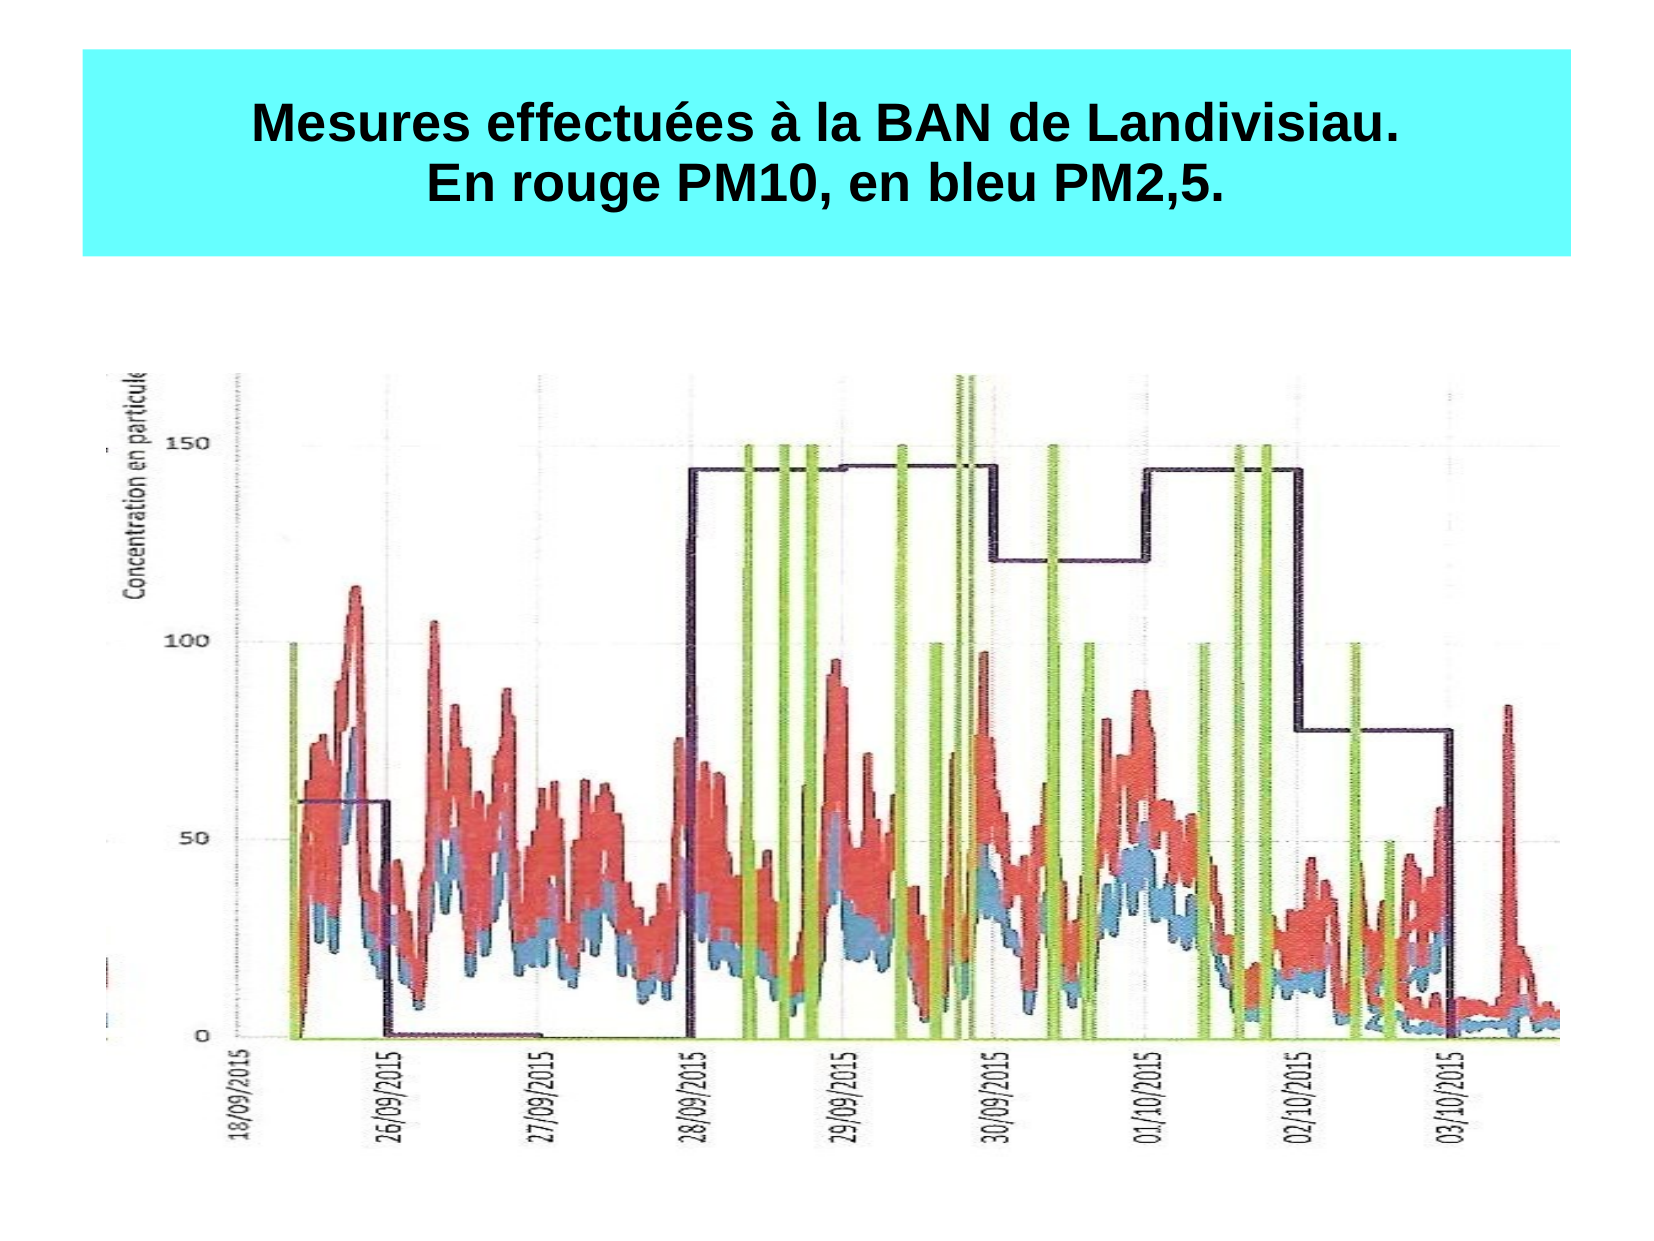

# Mesures effectuées à la BAN de Landivisiau. En rouge PM10, en bleu PM2,5.